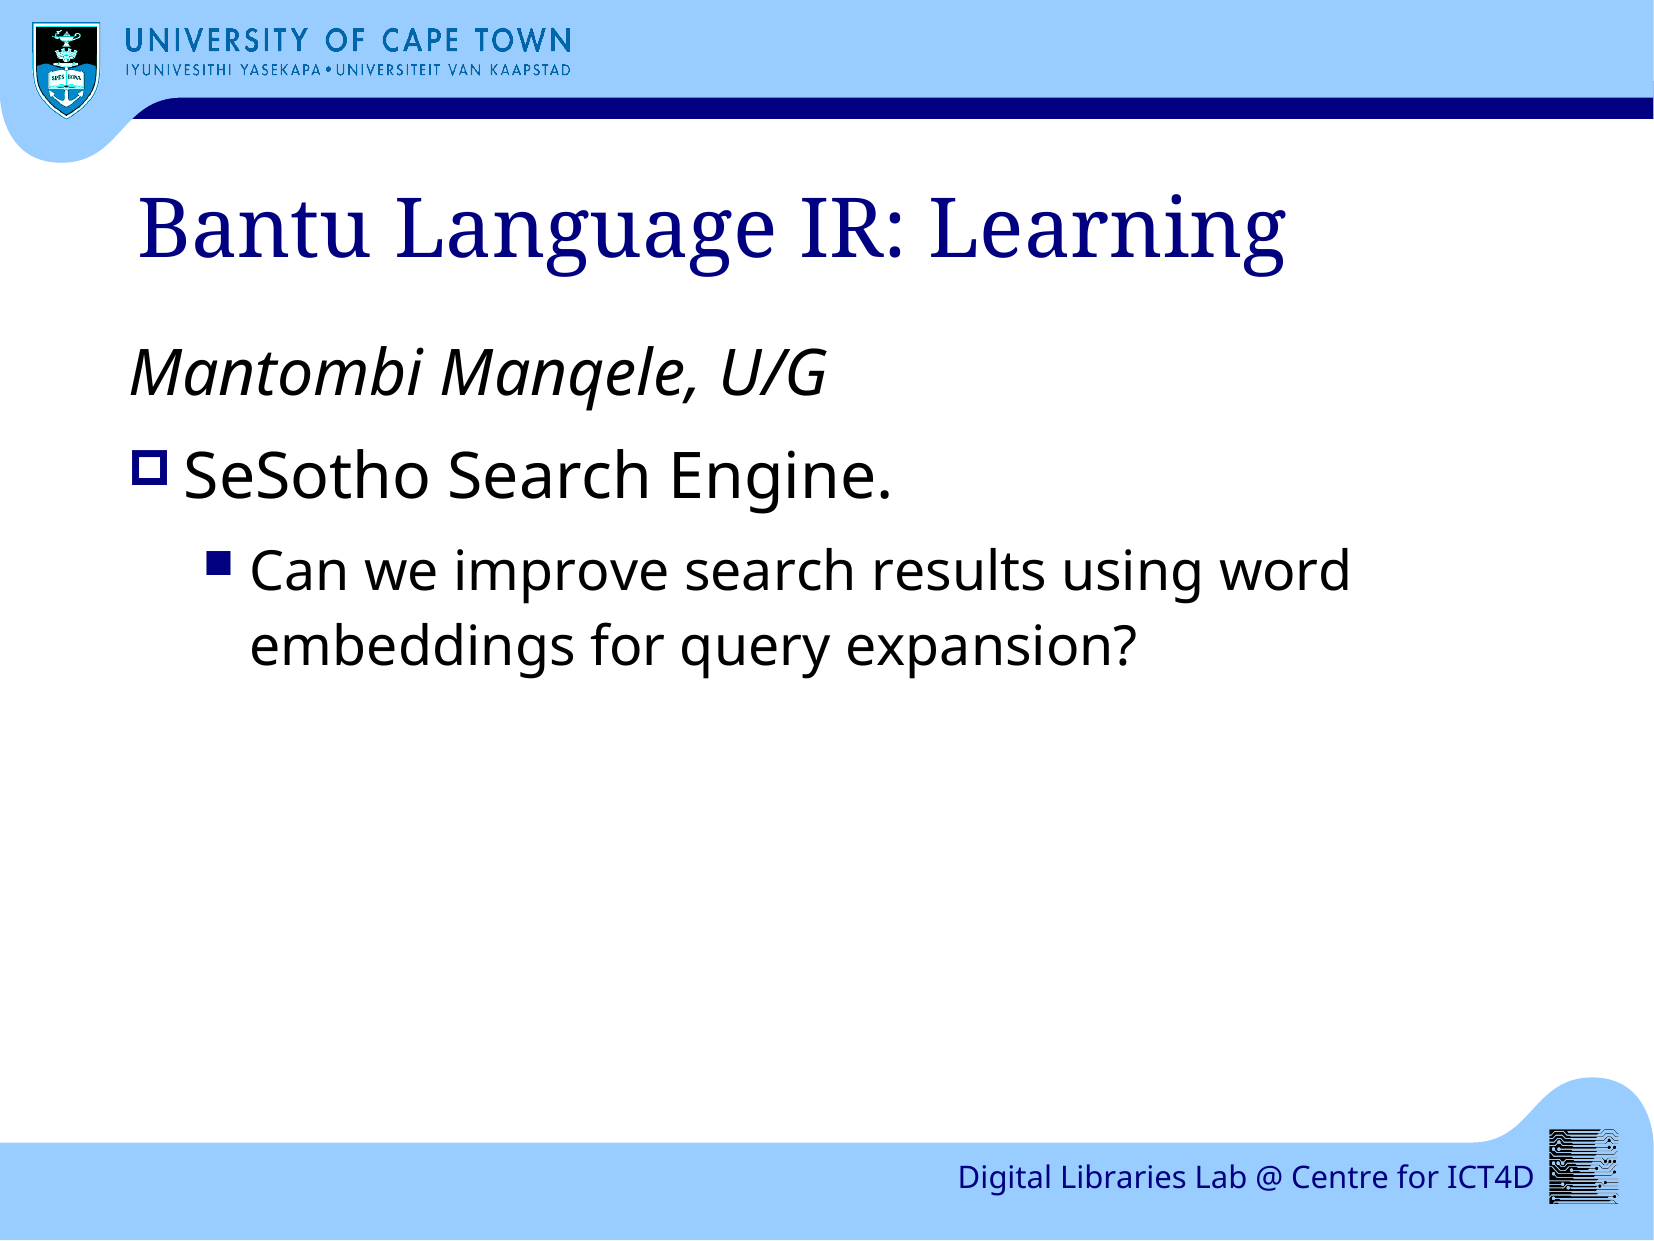

# Bantu Language IR: Learning
Mantombi Manqele, U/G
SeSotho Search Engine.
Can we improve search results using word embeddings for query expansion?